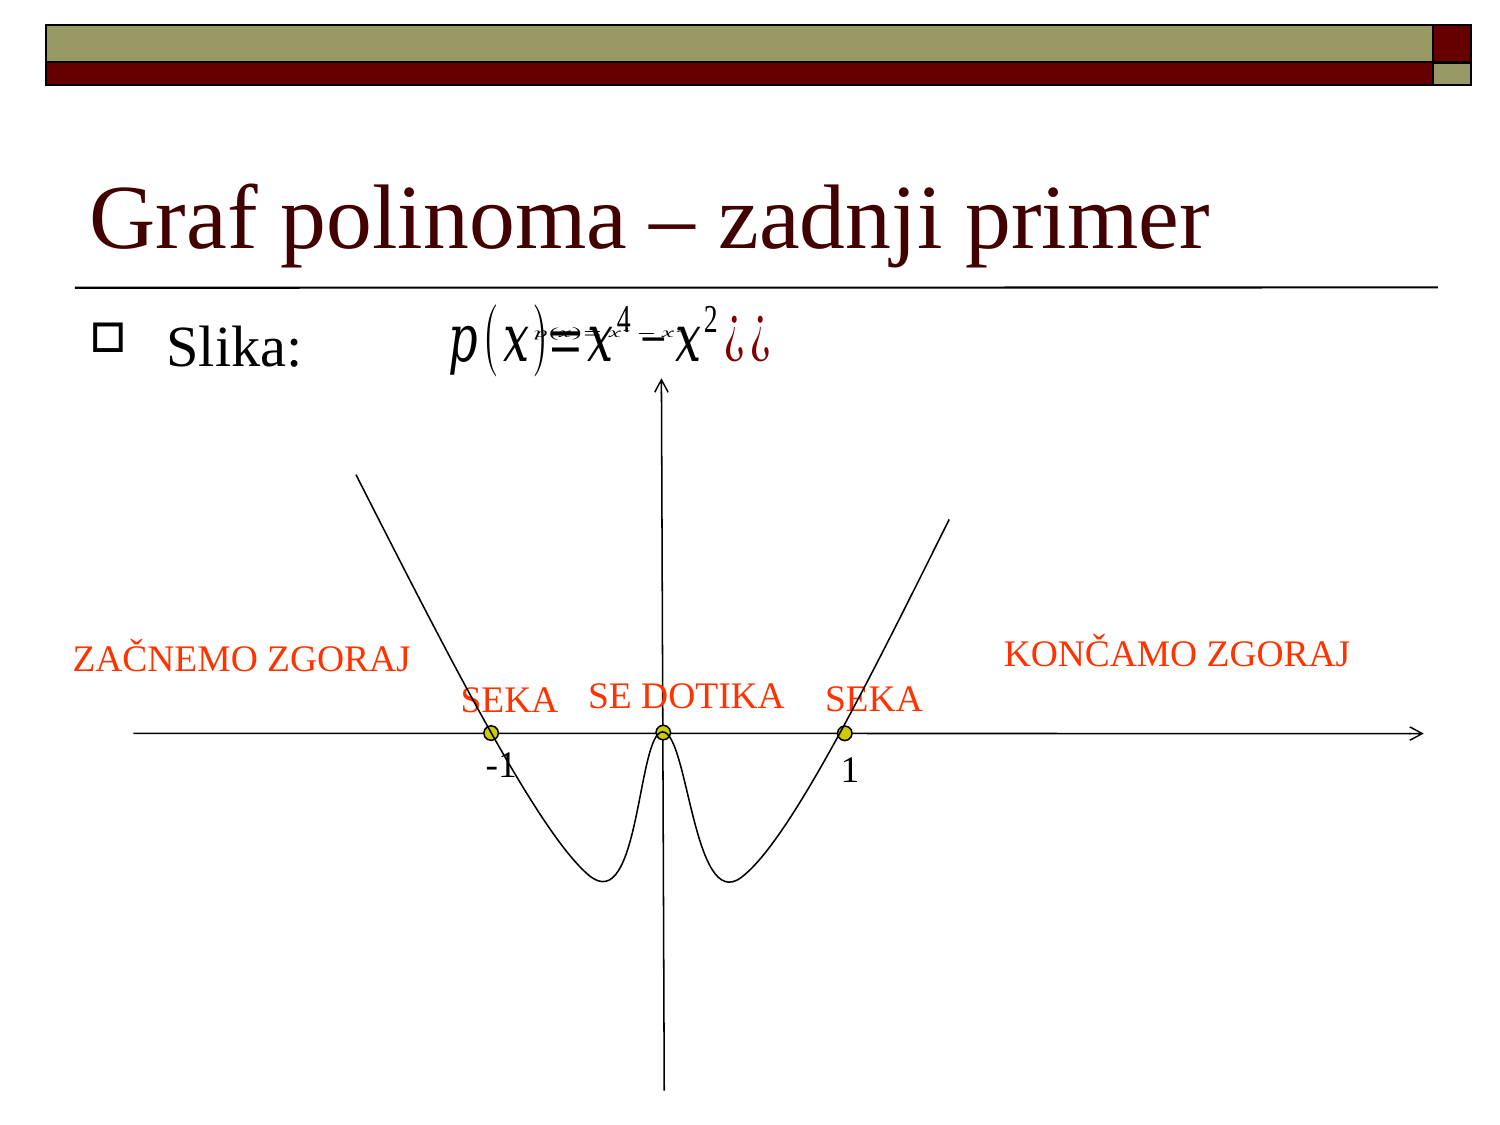

# Graf polinoma – zadnji primer
Slika:
KONČAMO ZGORAJ
ZAČNEMO ZGORAJ
SE DOTIKA
SEKA
SEKA
-1
1